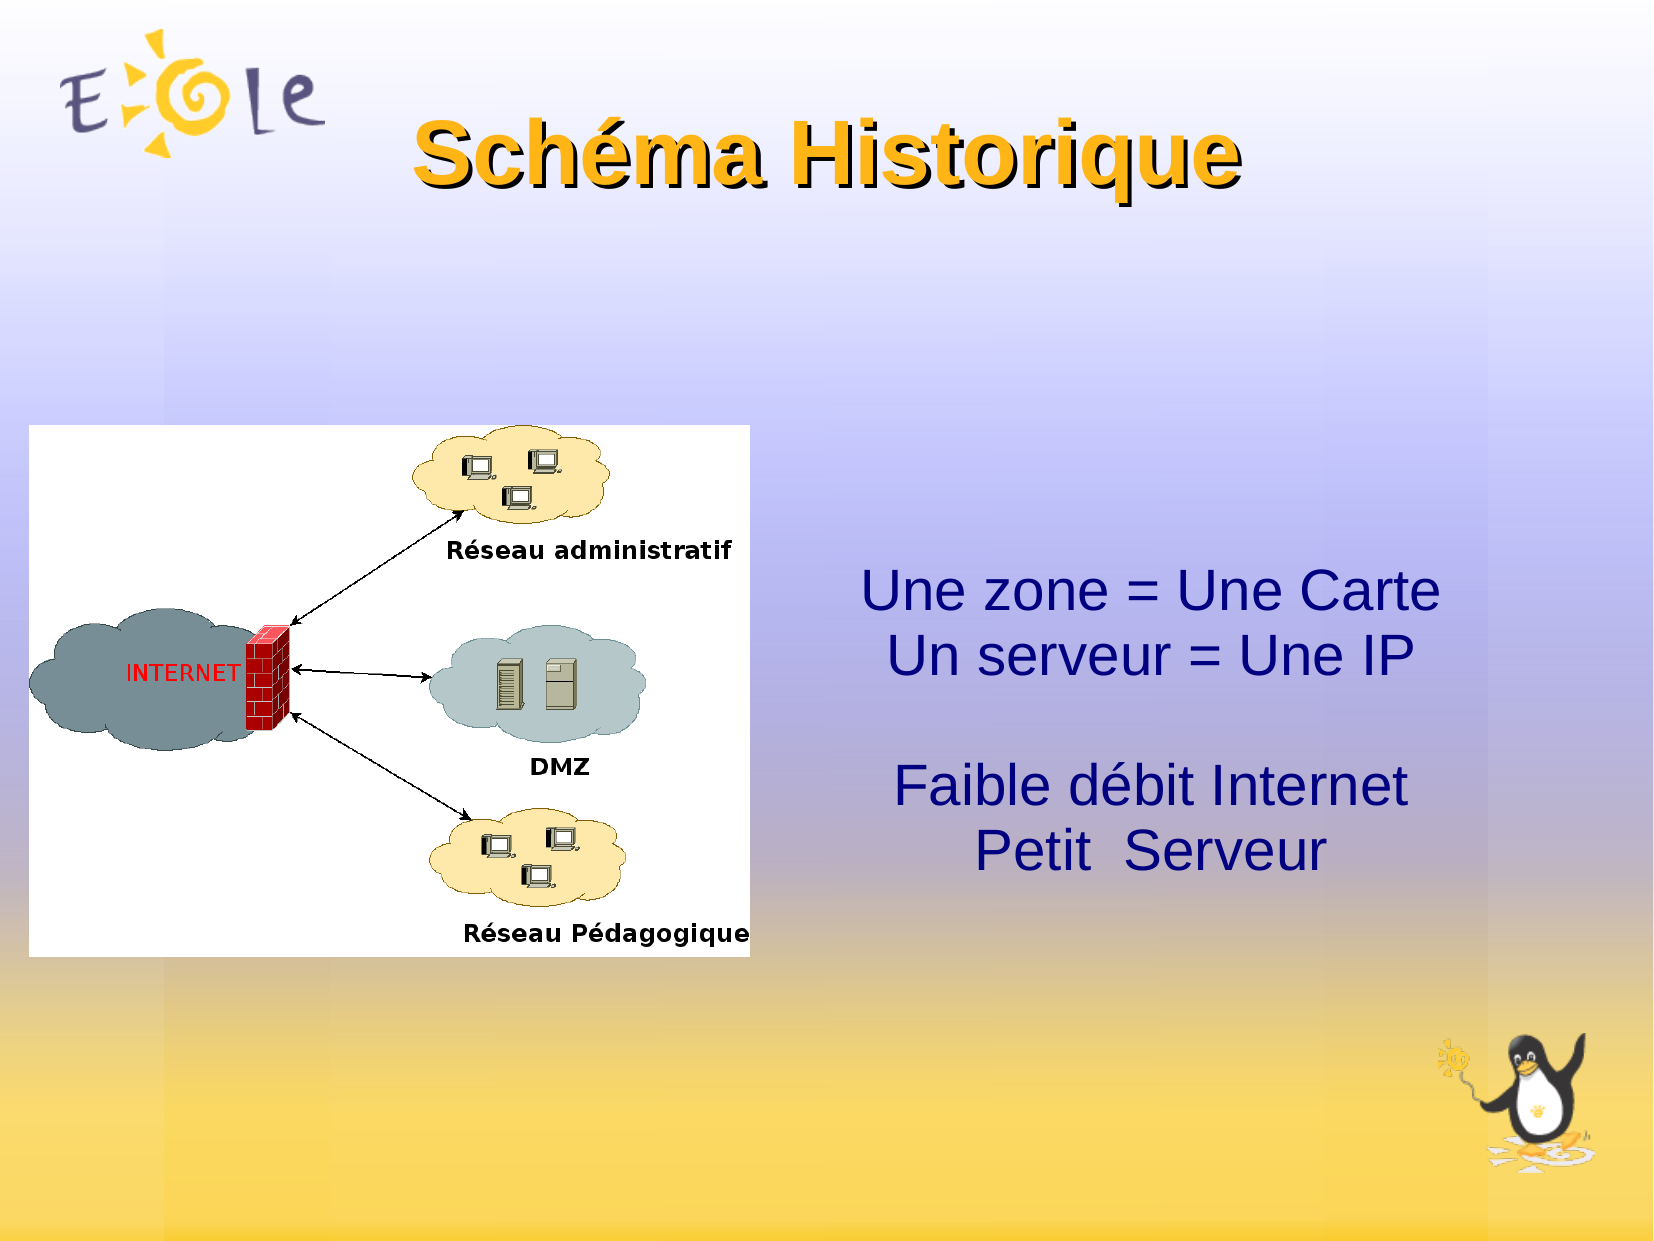

# Schéma Historique
Une zone = Une Carte
Un serveur = Une IP
Faible débit Internet
Petit Serveur